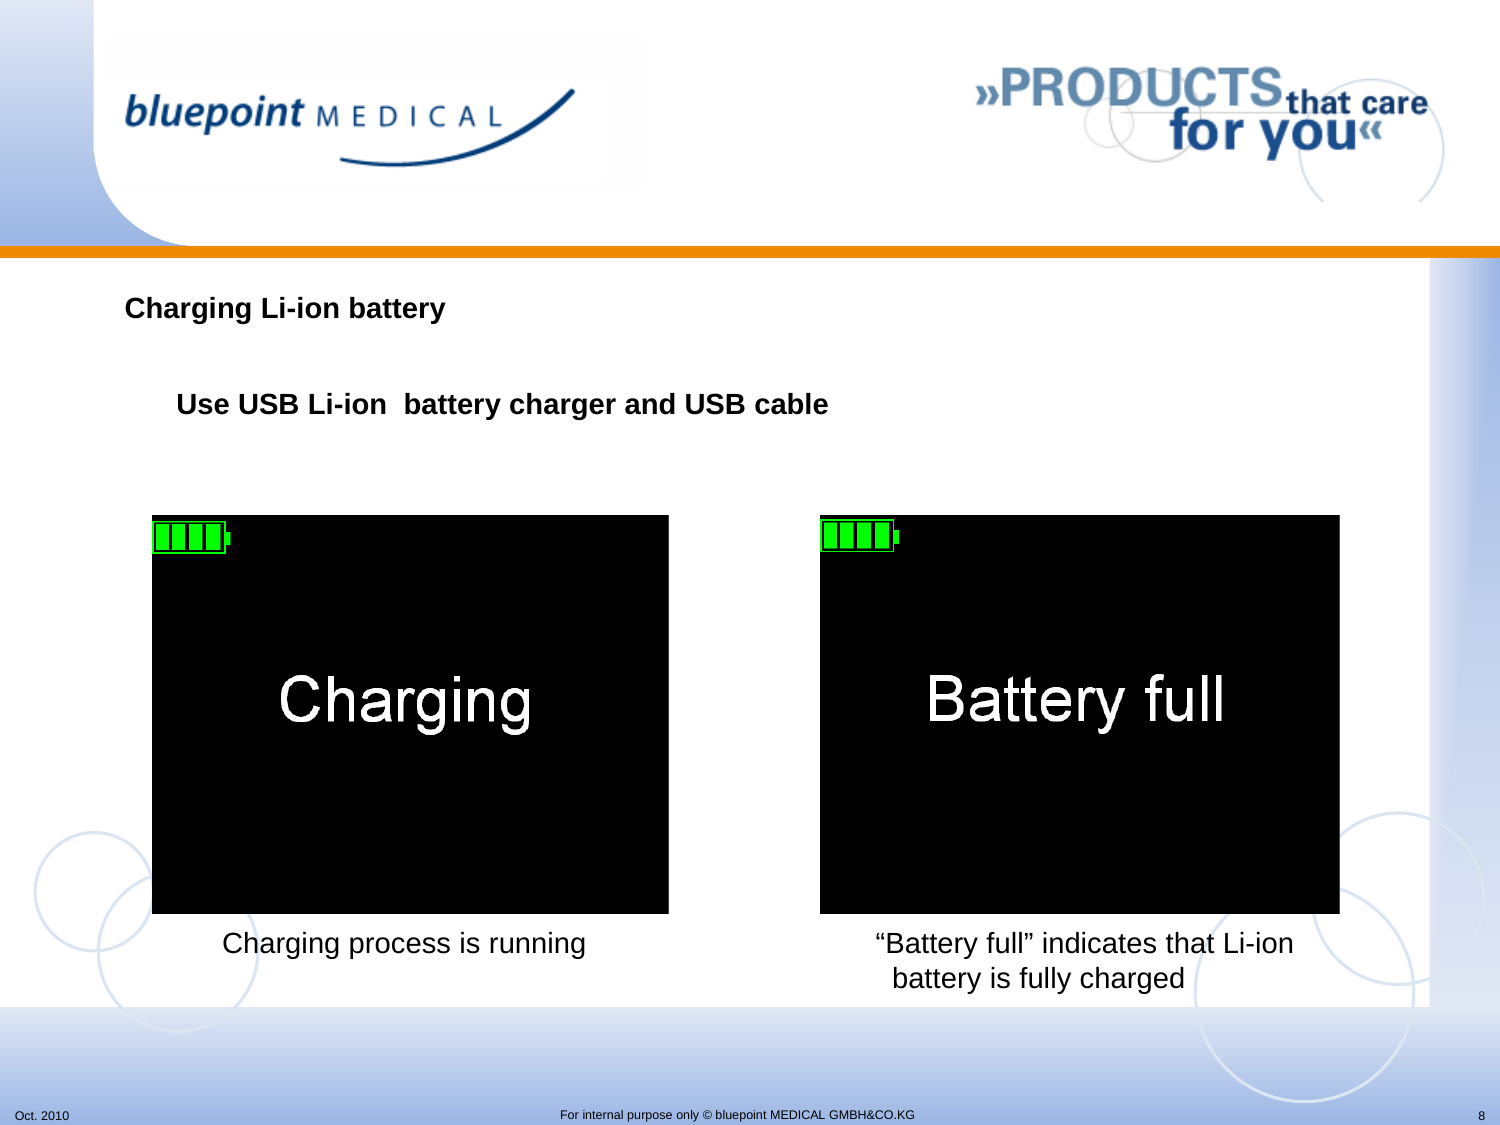

Charging Li-ion battery
Use USB Li-ion battery charger and USB cable
Charging process is running
“Battery full” indicates that Li-ion
 battery is fully charged